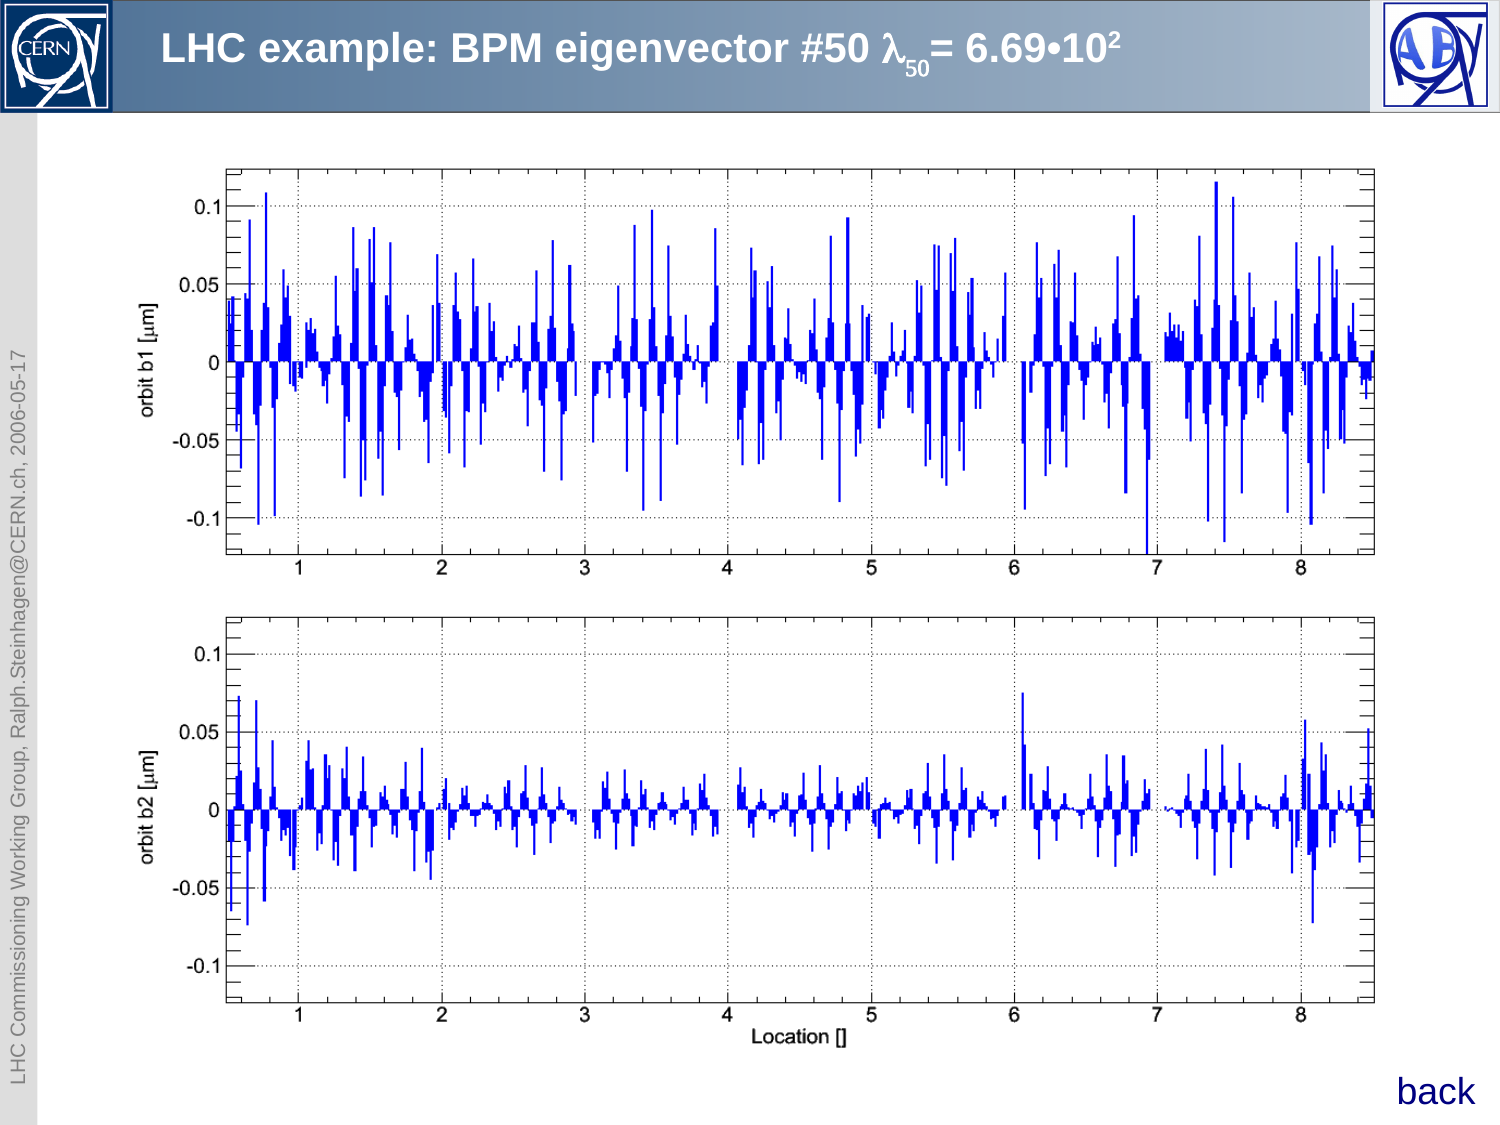

# LHC example: BPM eigenvector #50 l50= 6.69•102
back